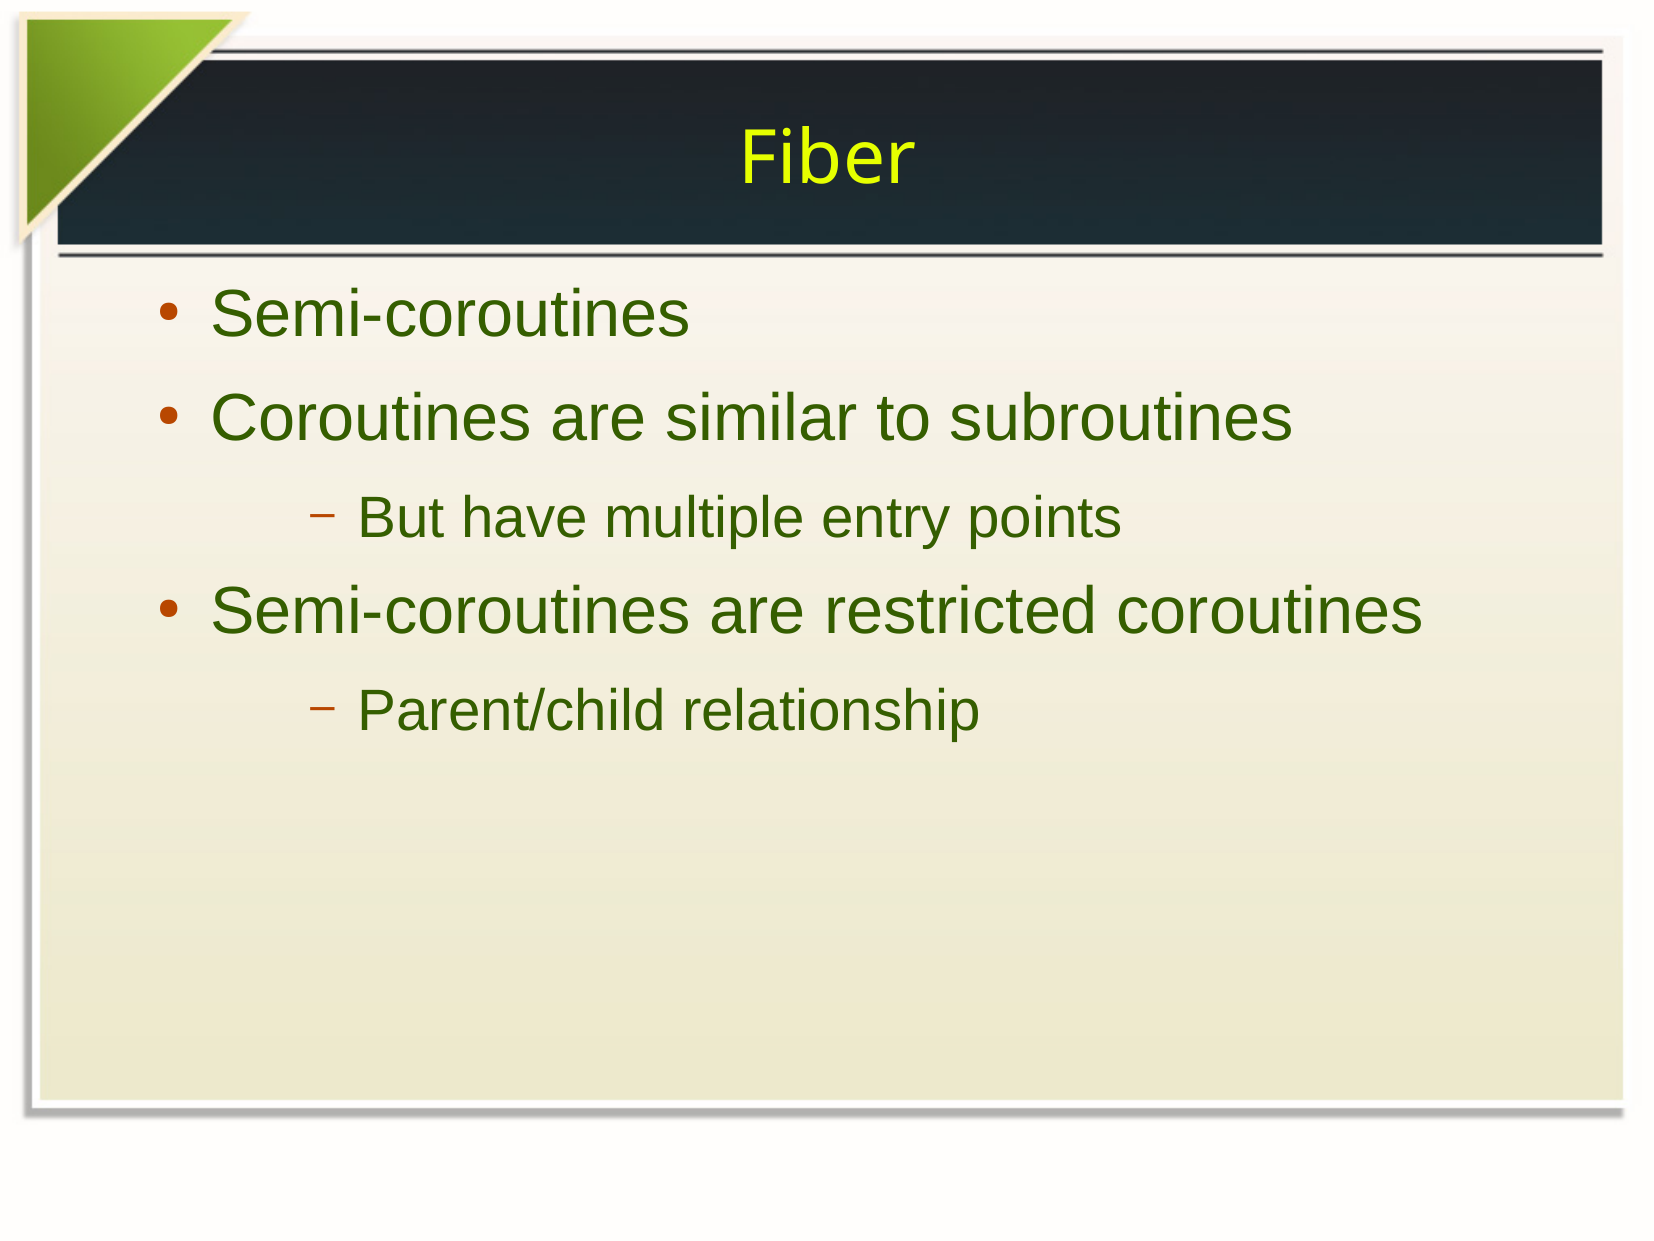

# Fiber
Semi-coroutines
Coroutines are similar to subroutines
But have multiple entry points
Semi-coroutines are restricted coroutines
Parent/child relationship